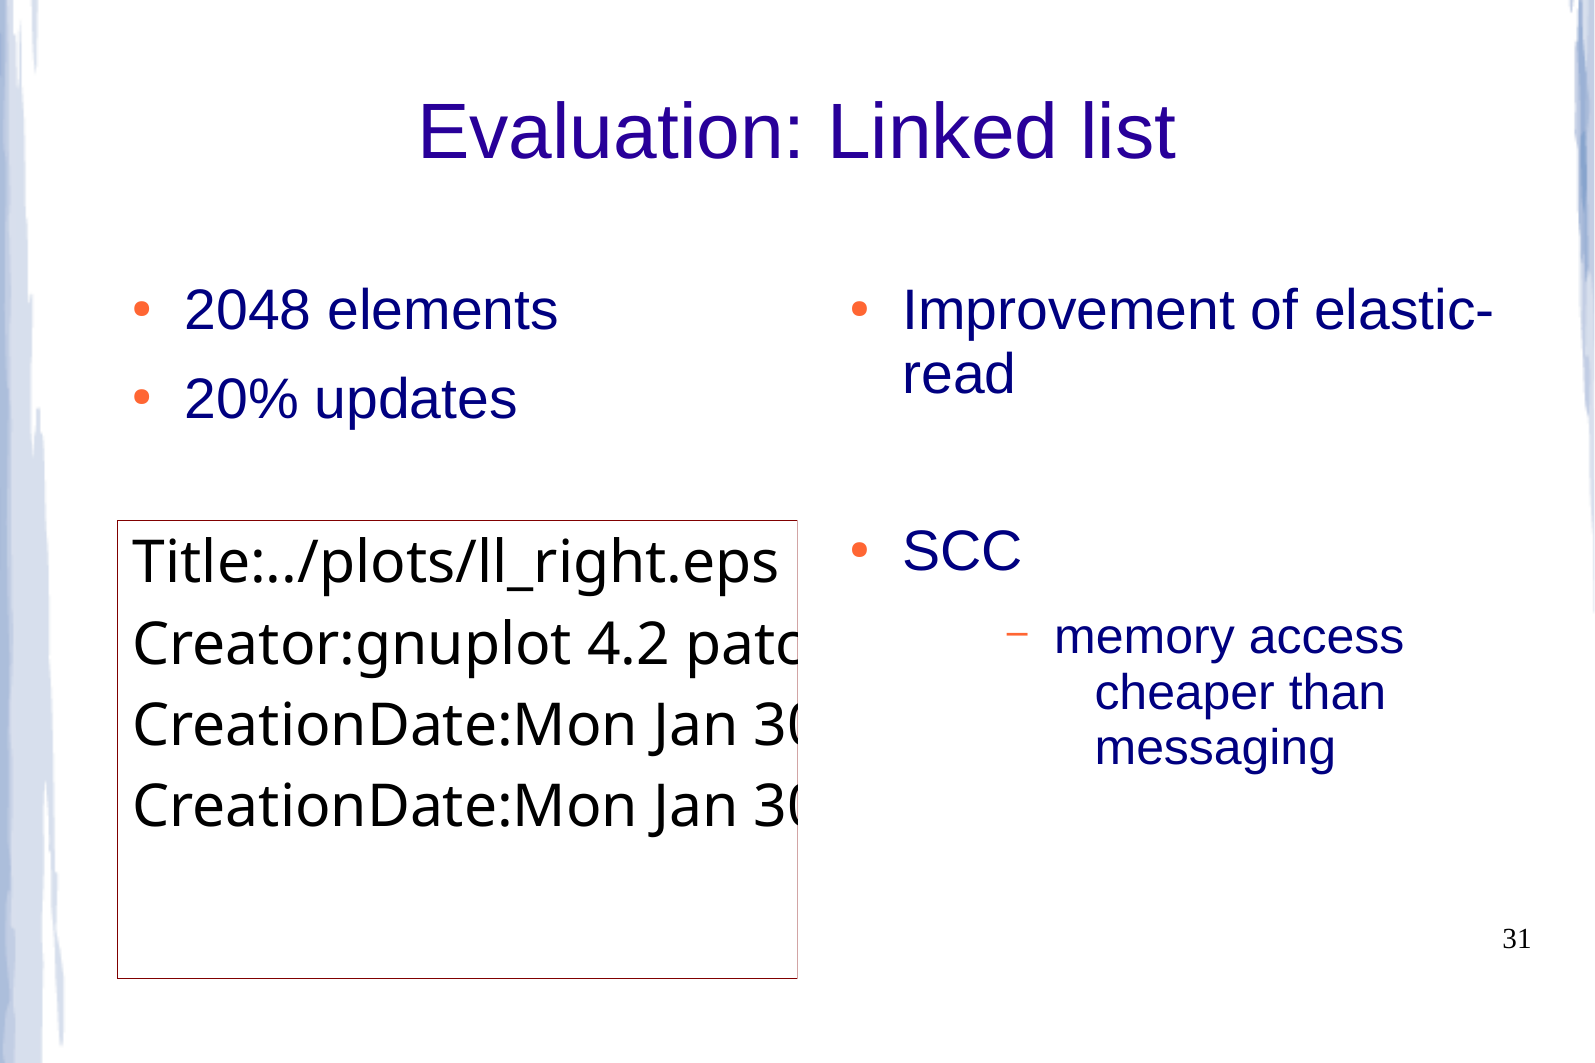

# Evaluation: Linked list
2048 elements
20% updates
Improvement of elastic-read
SCC
memory access cheaper than messaging
31